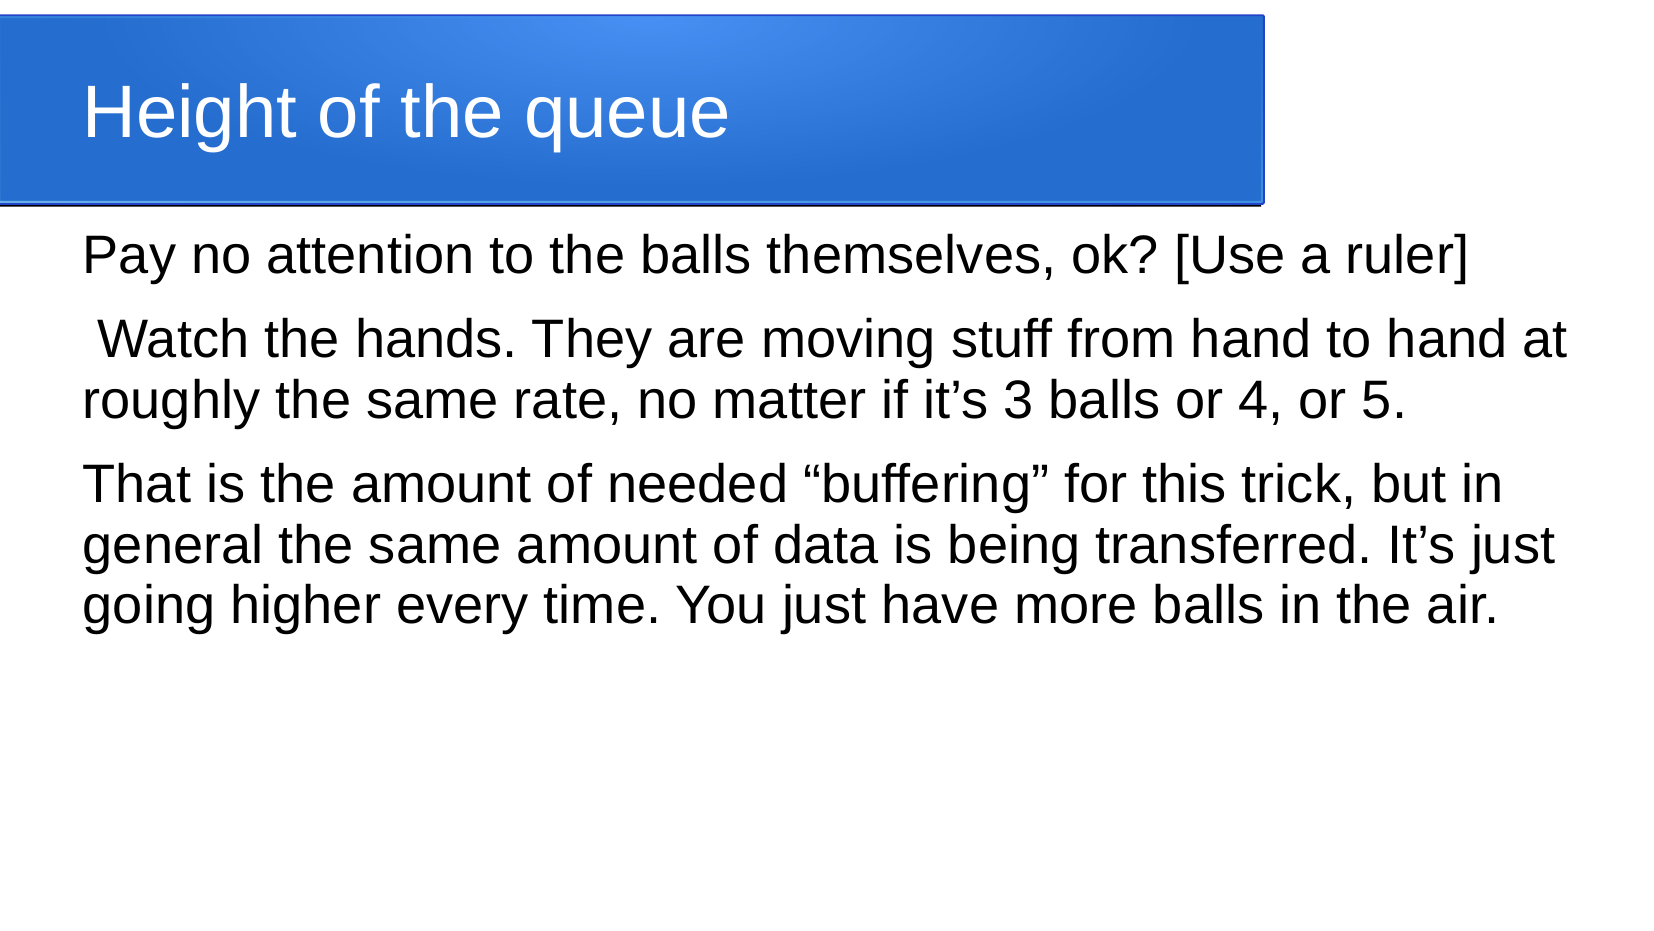

# Height of the queue
Pay no attention to the balls themselves, ok? [Use a ruler]
 Watch the hands. They are moving stuff from hand to hand at roughly the same rate, no matter if it’s 3 balls or 4, or 5.
That is the amount of needed “buffering” for this trick, but in general the same amount of data is being transferred. It’s just going higher every time. You just have more balls in the air.